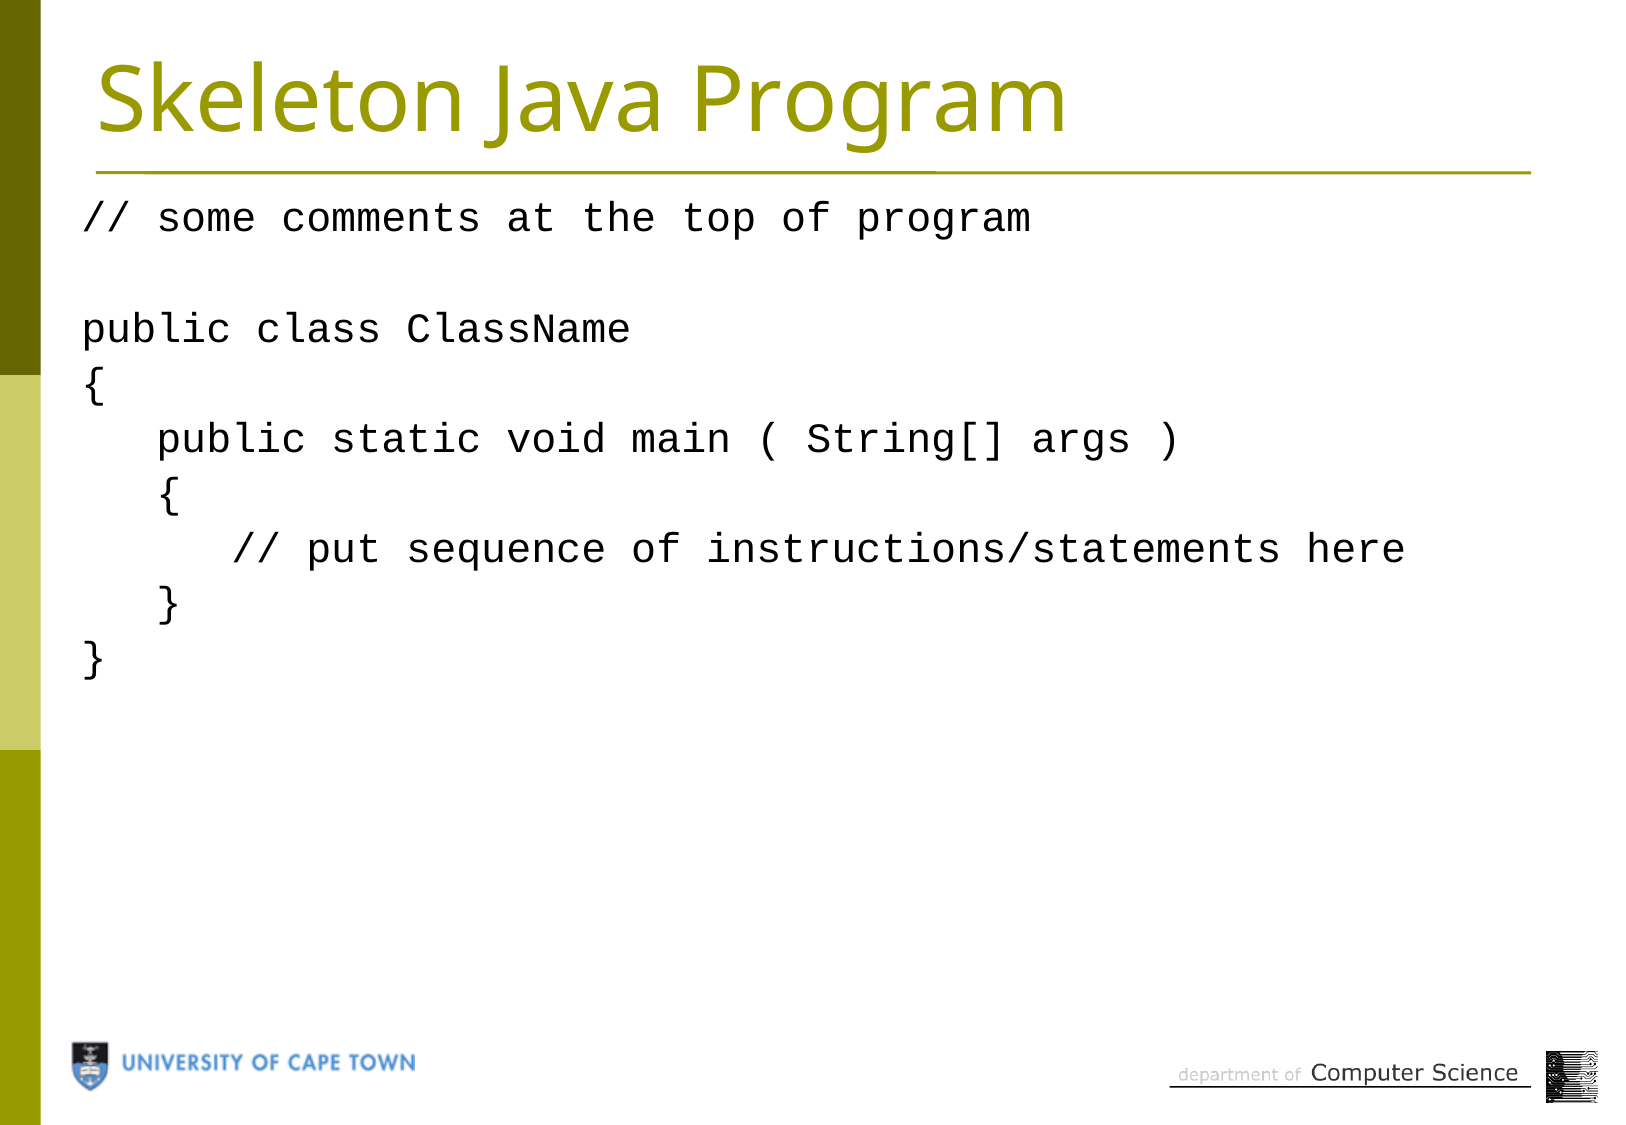

# Skeleton Java Program
// some comments at the top of program
public class ClassName
{
 public static void main ( String[] args )‏
 {
 // put sequence of instructions/statements here
 }
}